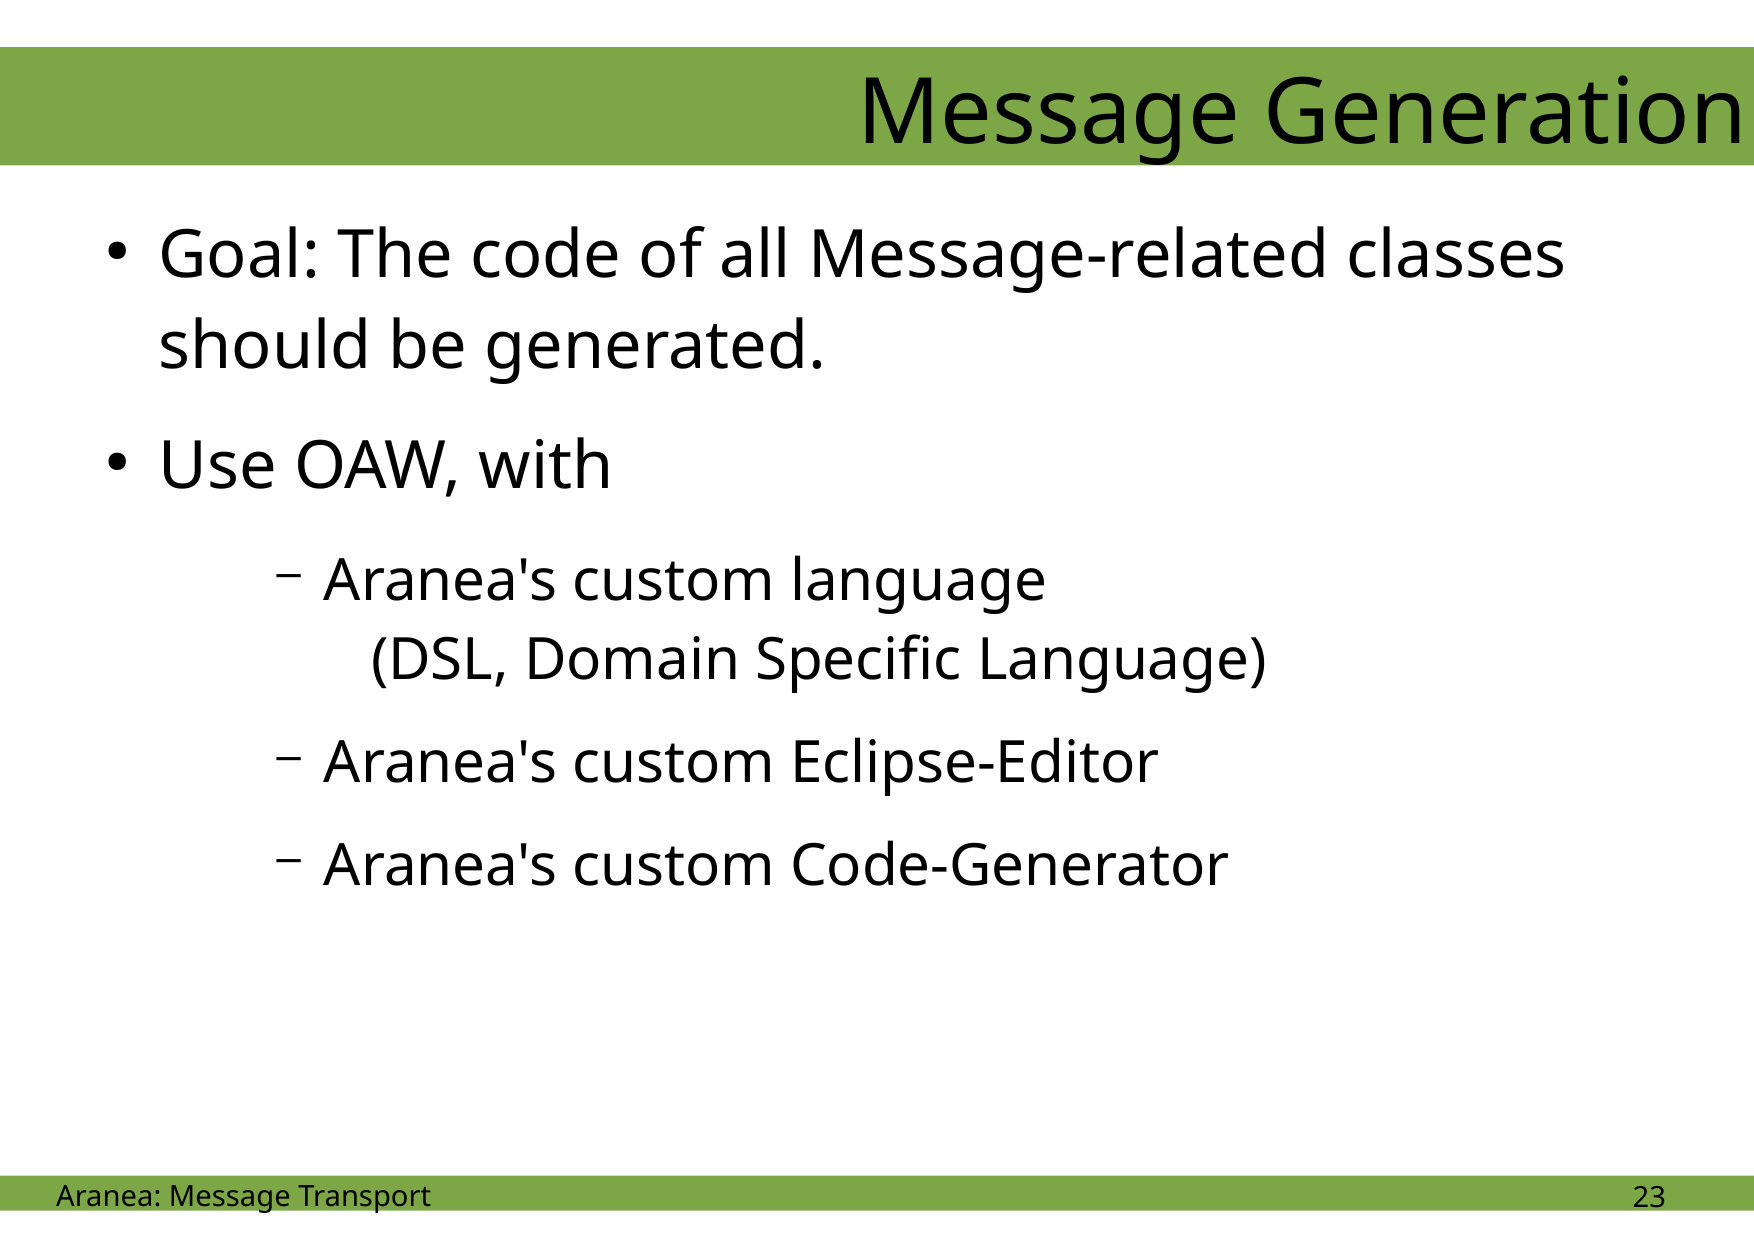

# Message Generation
Goal: The code of all Message-related classes should be generated.
Use OAW, with
Aranea's custom language
(DSL, Domain Specific Language)
Aranea's custom Eclipse-Editor
Aranea's custom Code-Generator
23